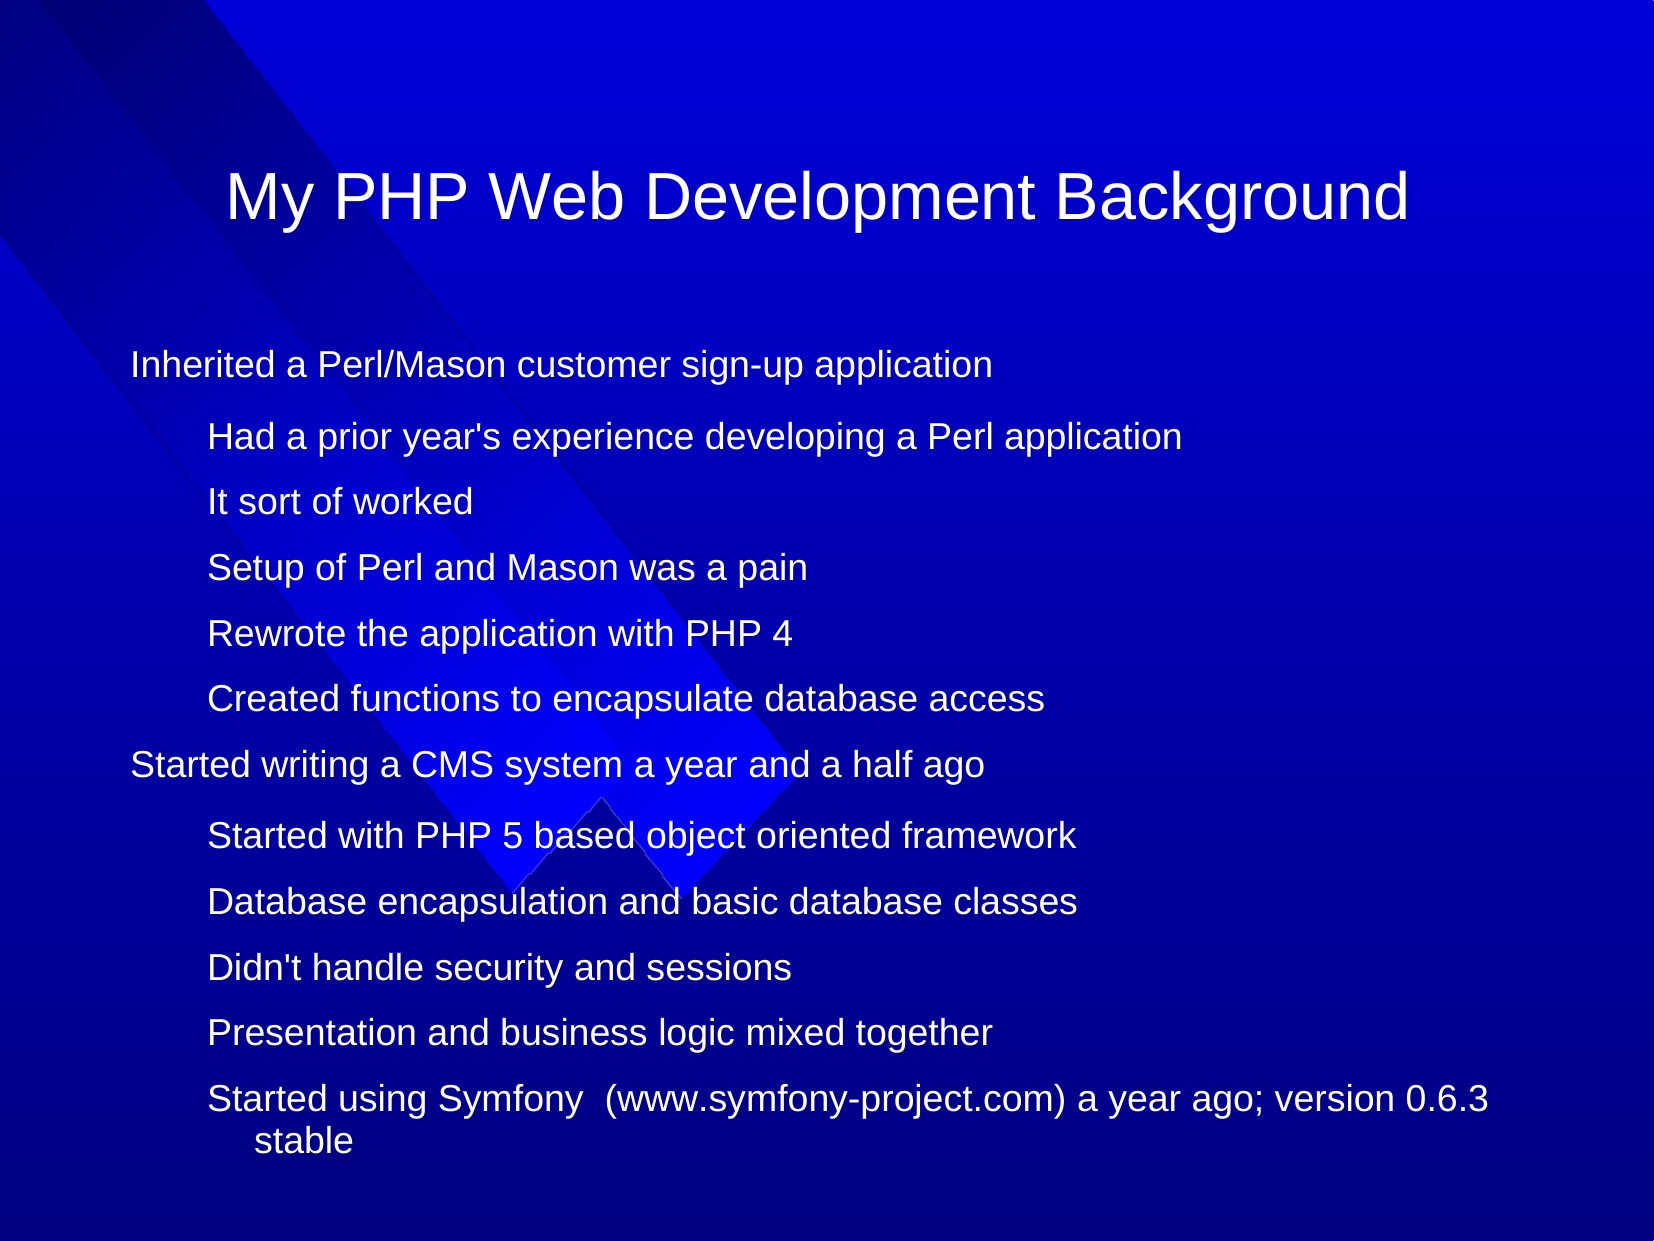

# My PHP Web Development Background
Inherited a Perl/Mason customer sign-up application
Had a prior year's experience developing a Perl application
It sort of worked
Setup of Perl and Mason was a pain
Rewrote the application with PHP 4
Created functions to encapsulate database access
Started writing a CMS system a year and a half ago
Started with PHP 5 based object oriented framework
Database encapsulation and basic database classes
Didn't handle security and sessions
Presentation and business logic mixed together
Started using Symfony (www.symfony-project.com) a year ago; version 0.6.3 stable